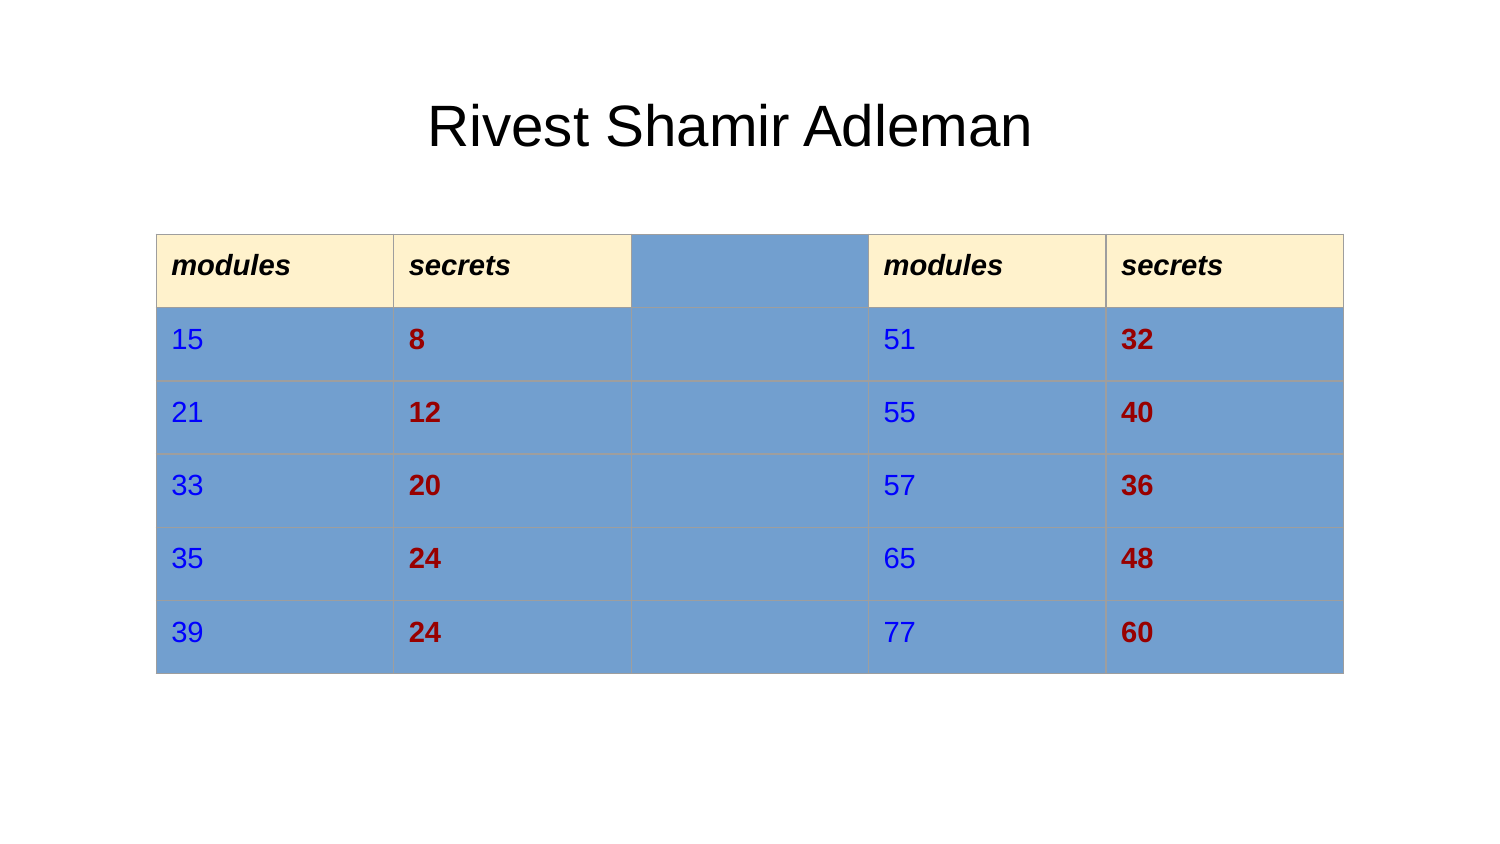

# Rivest Shamir Adleman
| modules | secrets | | modules | secrets |
| --- | --- | --- | --- | --- |
| 15 | 8 | | 51 | 32 |
| 21 | 12 | | 55 | 40 |
| 33 | 20 | | 57 | 36 |
| 35 | 24 | | 65 | 48 |
| 39 | 24 | | 77 | 60 |